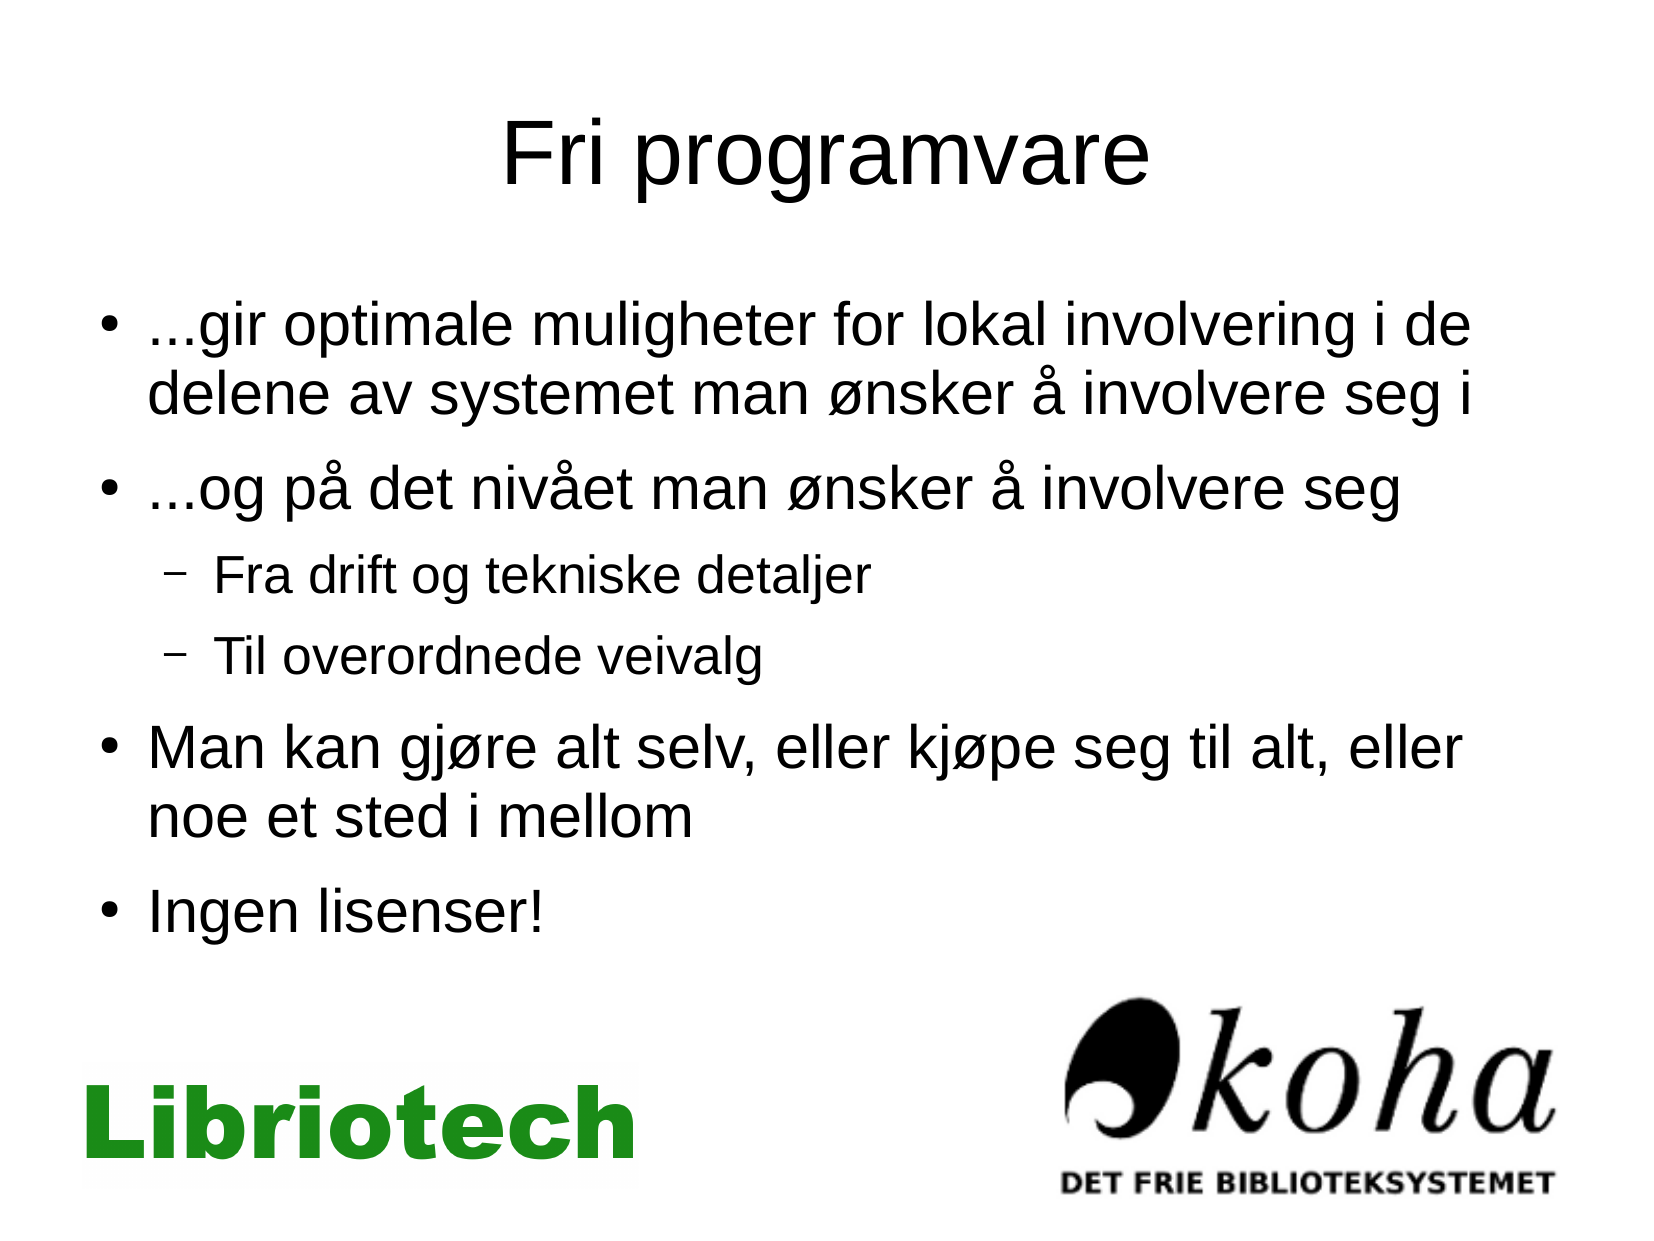

# Fri programvare
...gir optimale muligheter for lokal involvering i de delene av systemet man ønsker å involvere seg i
...og på det nivået man ønsker å involvere seg
Fra drift og tekniske detaljer
Til overordnede veivalg
Man kan gjøre alt selv, eller kjøpe seg til alt, eller noe et sted i mellom
Ingen lisenser!